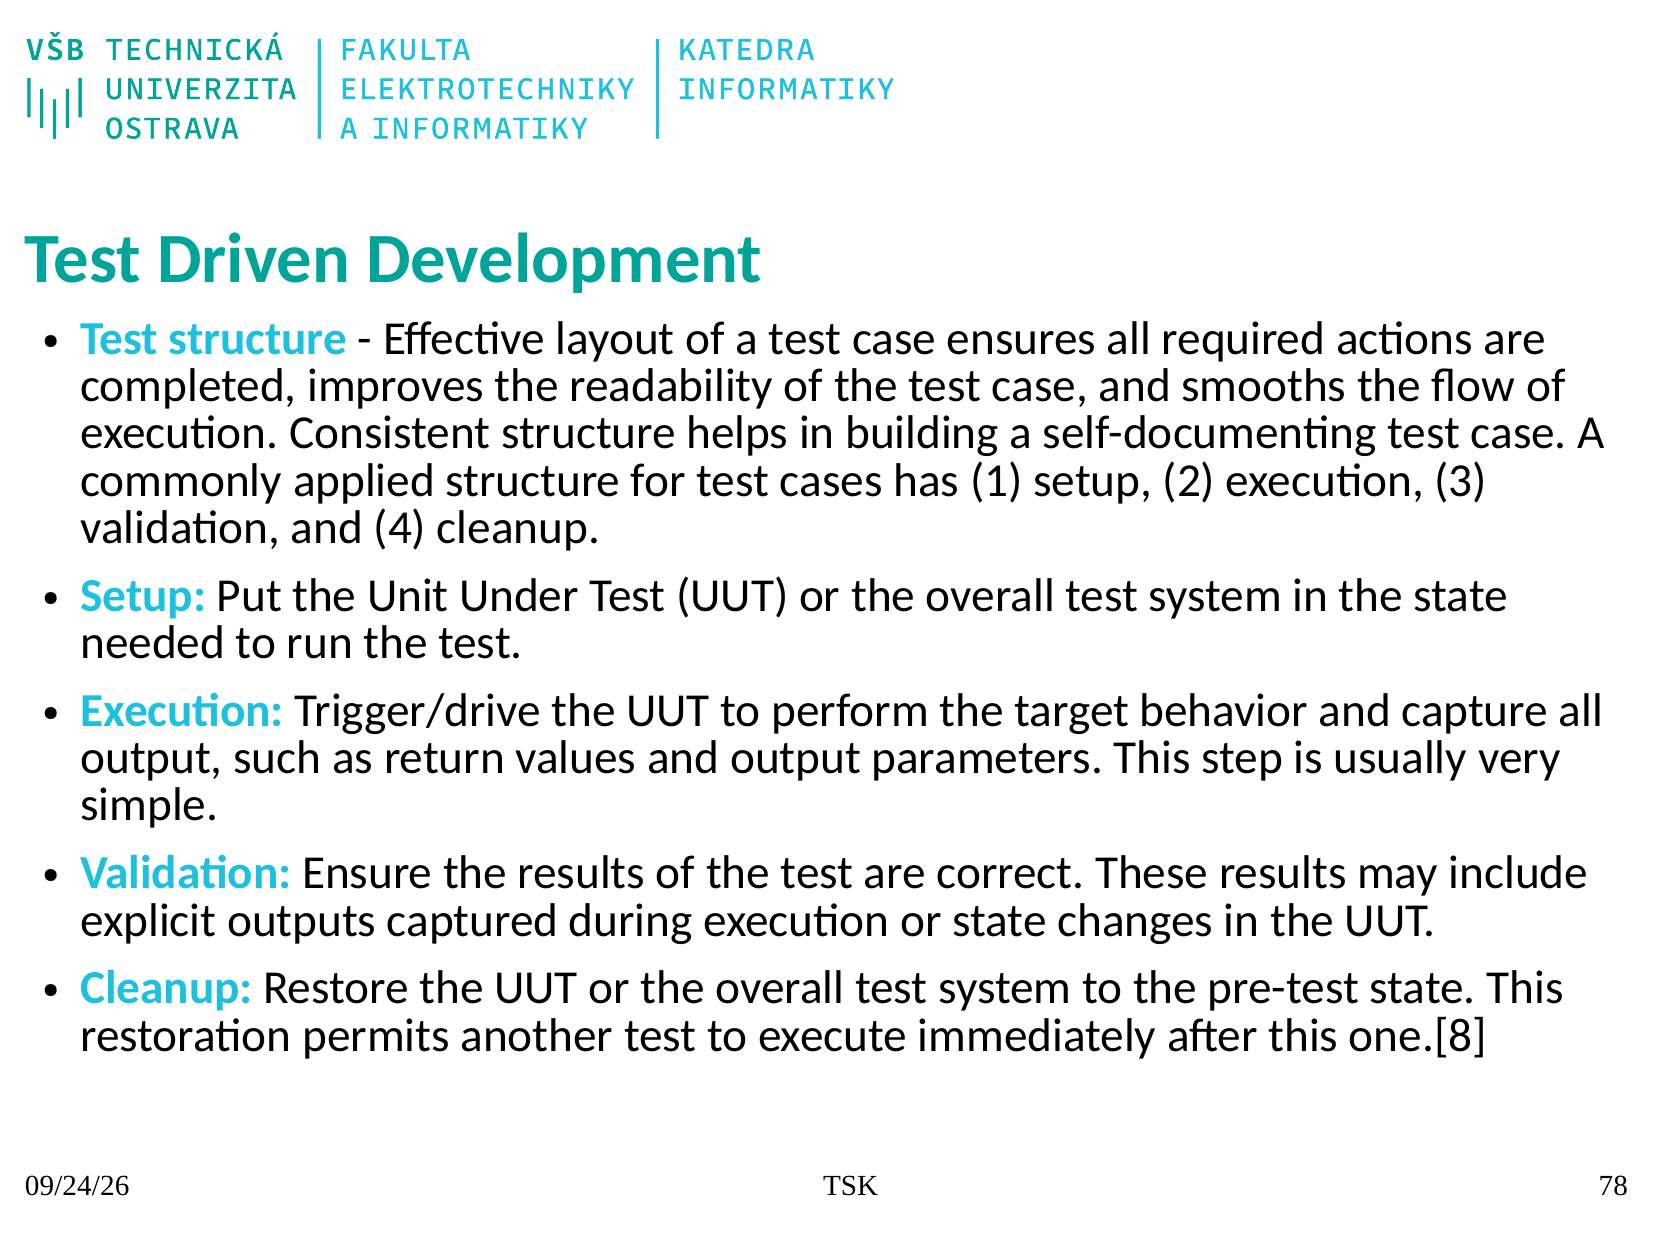

# Test Driven Development
Test structure - Effective layout of a test case ensures all required actions are completed, improves the readability of the test case, and smooths the flow of execution. Consistent structure helps in building a self-documenting test case. A commonly applied structure for test cases has (1) setup, (2) execution, (3) validation, and (4) cleanup.
Setup: Put the Unit Under Test (UUT) or the overall test system in the state needed to run the test.
Execution: Trigger/drive the UUT to perform the target behavior and capture all output, such as return values and output parameters. This step is usually very simple.
Validation: Ensure the results of the test are correct. These results may include explicit outputs captured during execution or state changes in the UUT.
Cleanup: Restore the UUT or the overall test system to the pre-test state. This restoration permits another test to execute immediately after this one.[8]
TSK
78